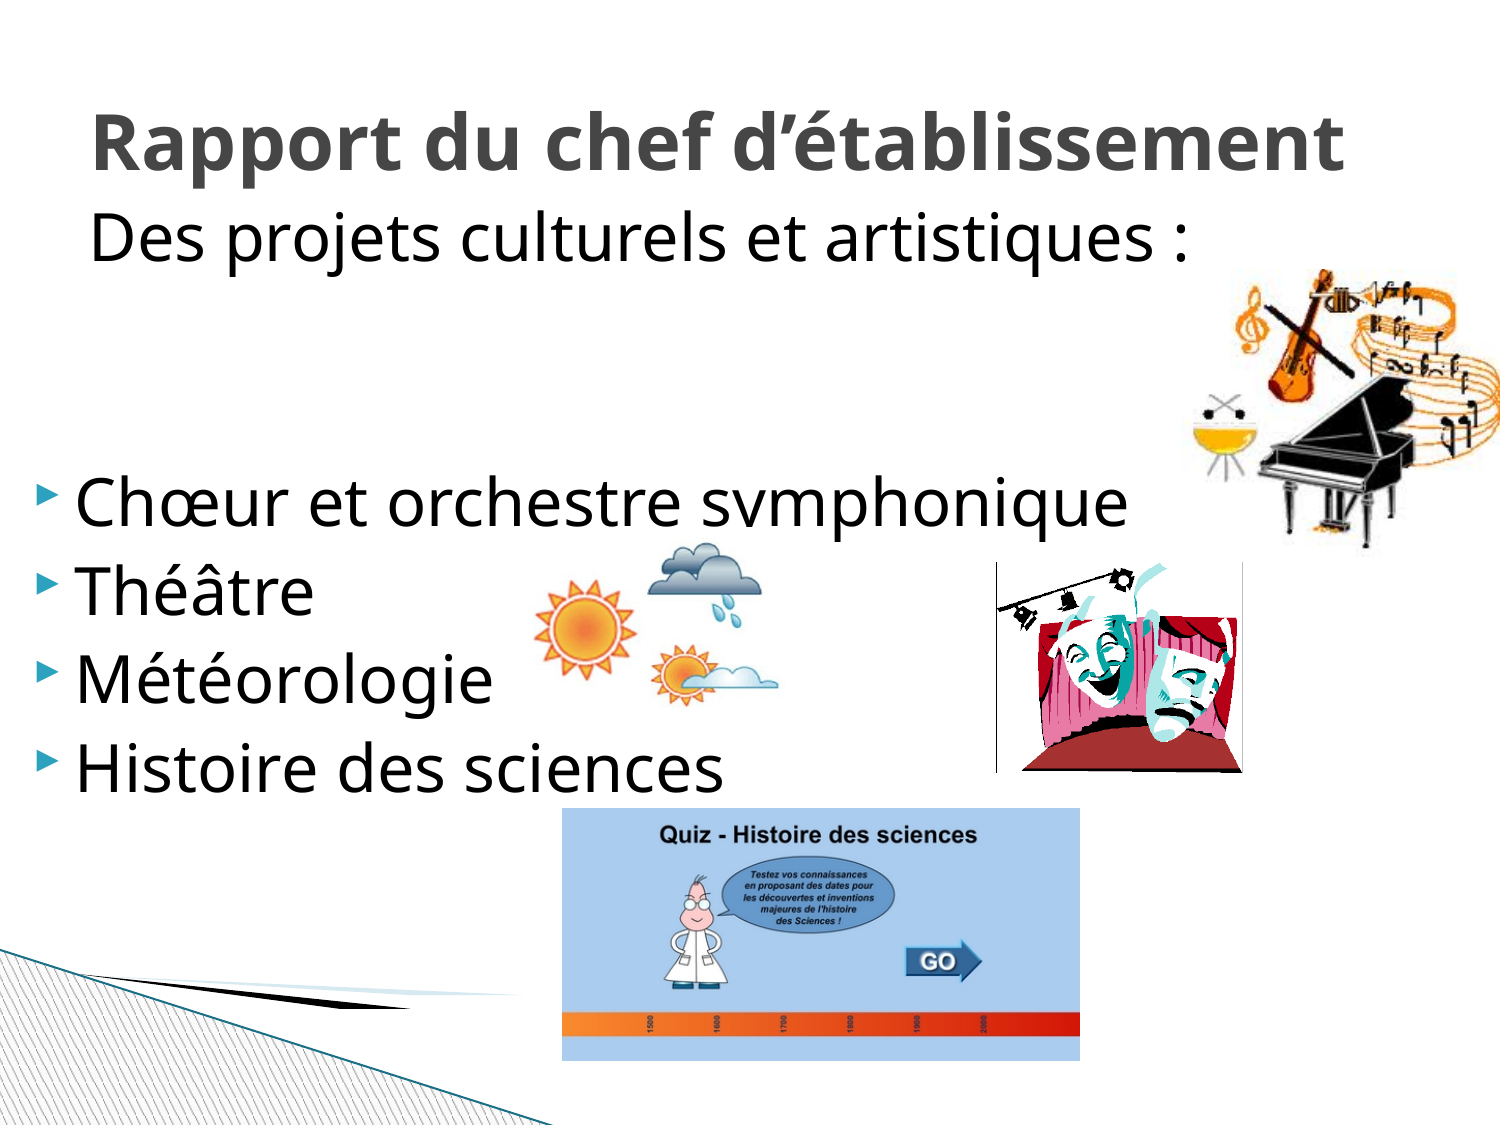

Rapport du chef d’établissement
# Des projets culturels et artistiques :
Chœur et orchestre symphonique
Théâtre
Météorologie
Histoire des sciences